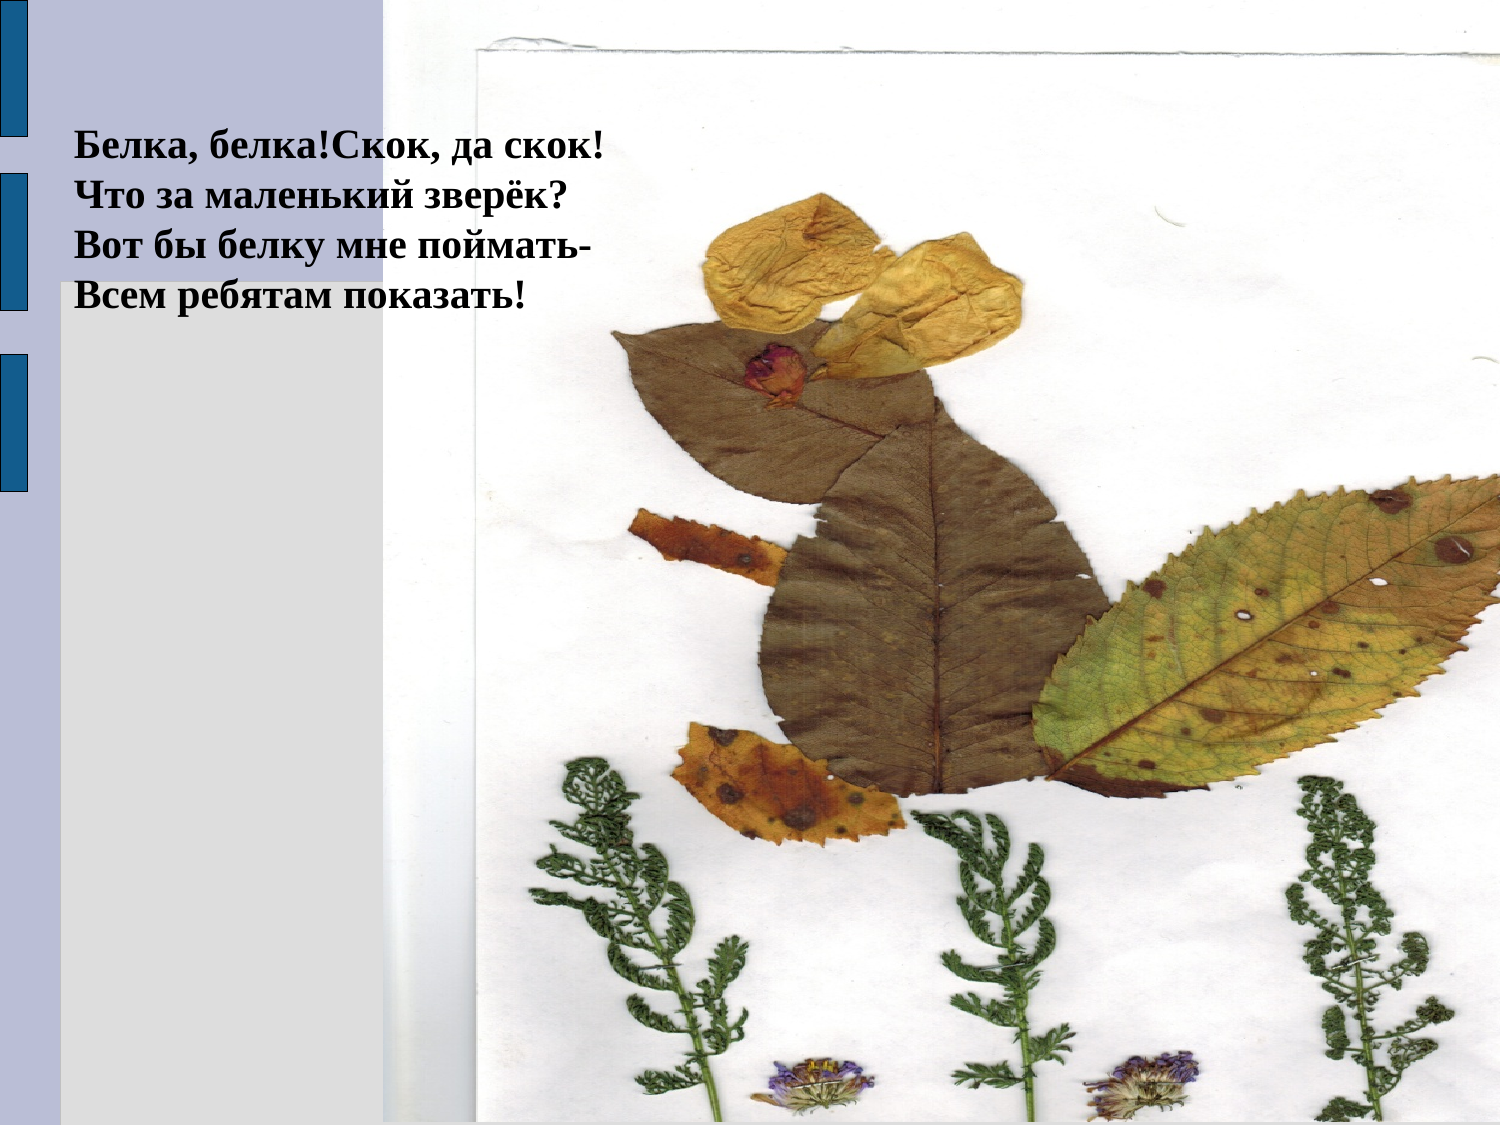

Белка, белка!Скок, да скок!
Что за маленький зверёк?
Вот бы белку мне поймать-
Всем ребятам показать!